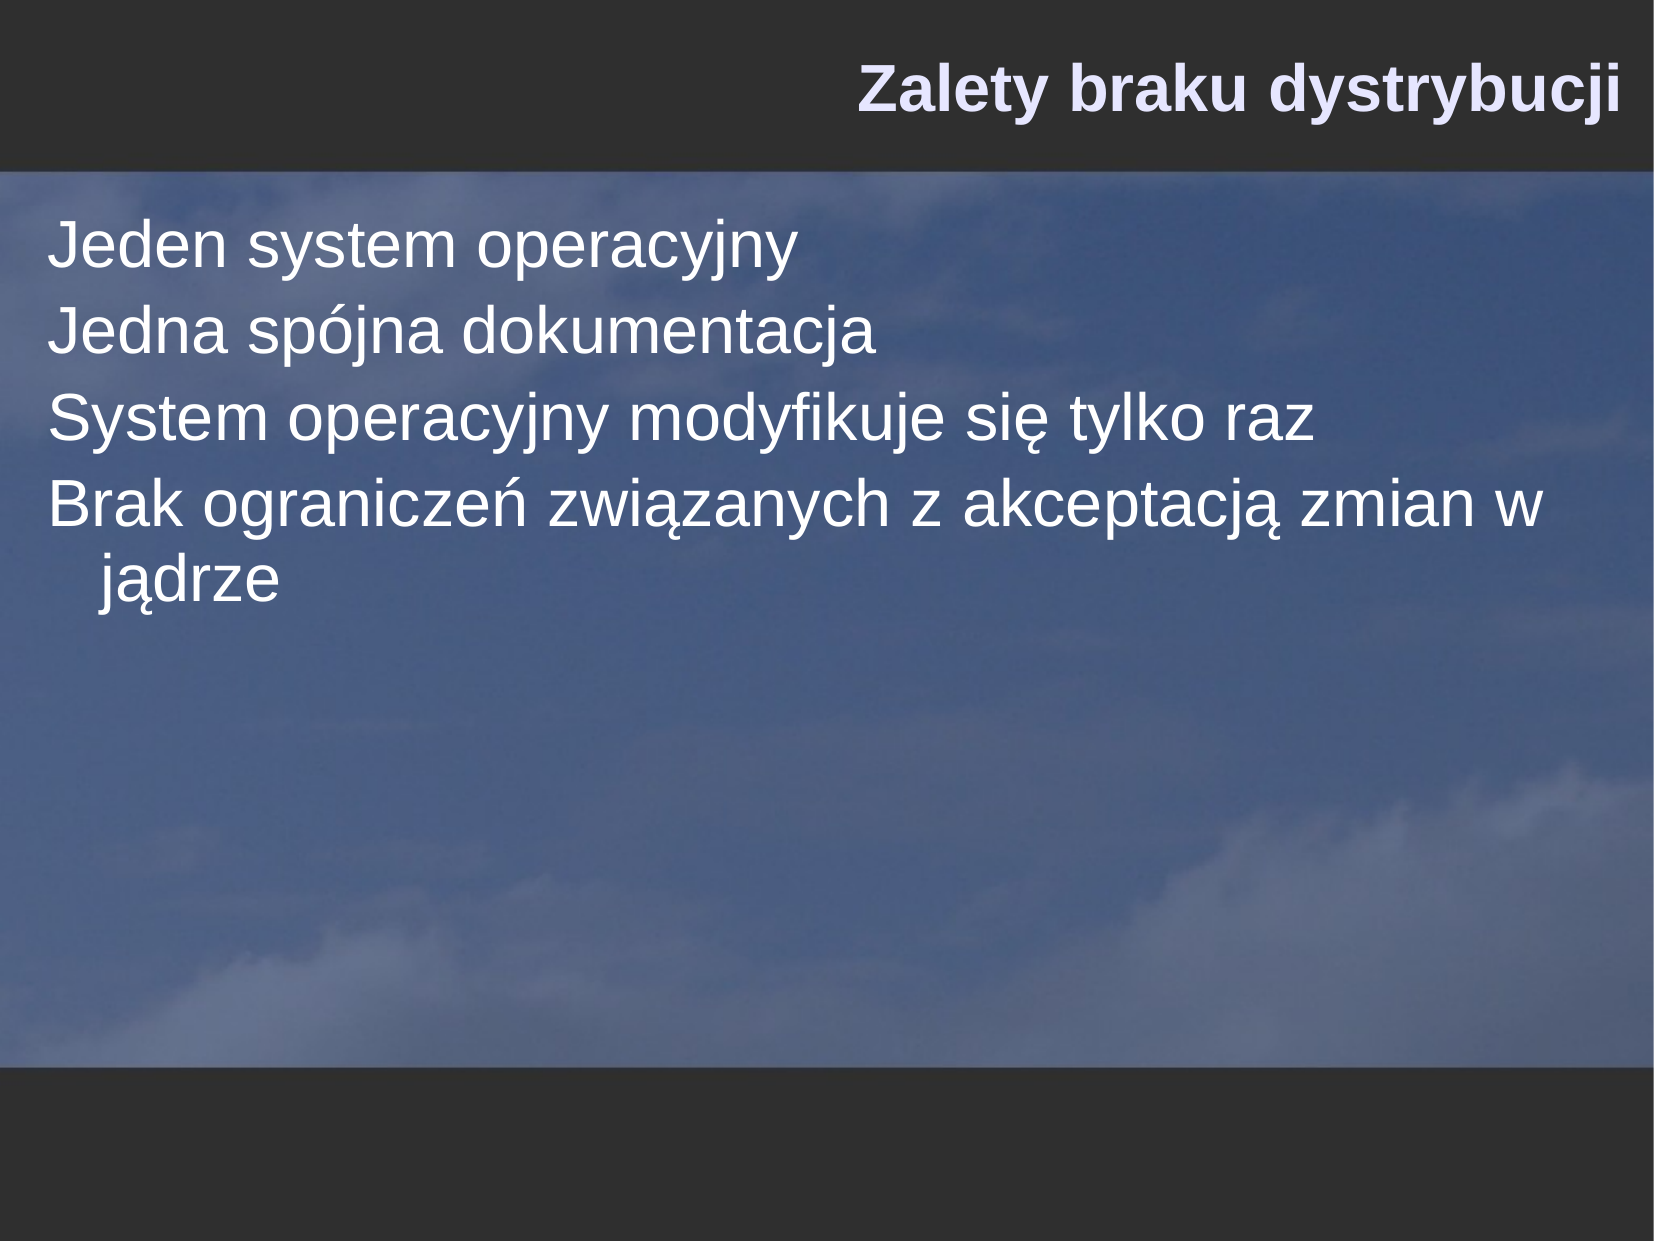

# Zalety braku dystrybucji
Jeden system operacyjny
Jedna spójna dokumentacja
System operacyjny modyfikuje się tylko raz
Brak ograniczeń związanych z akceptacją zmian w jądrze